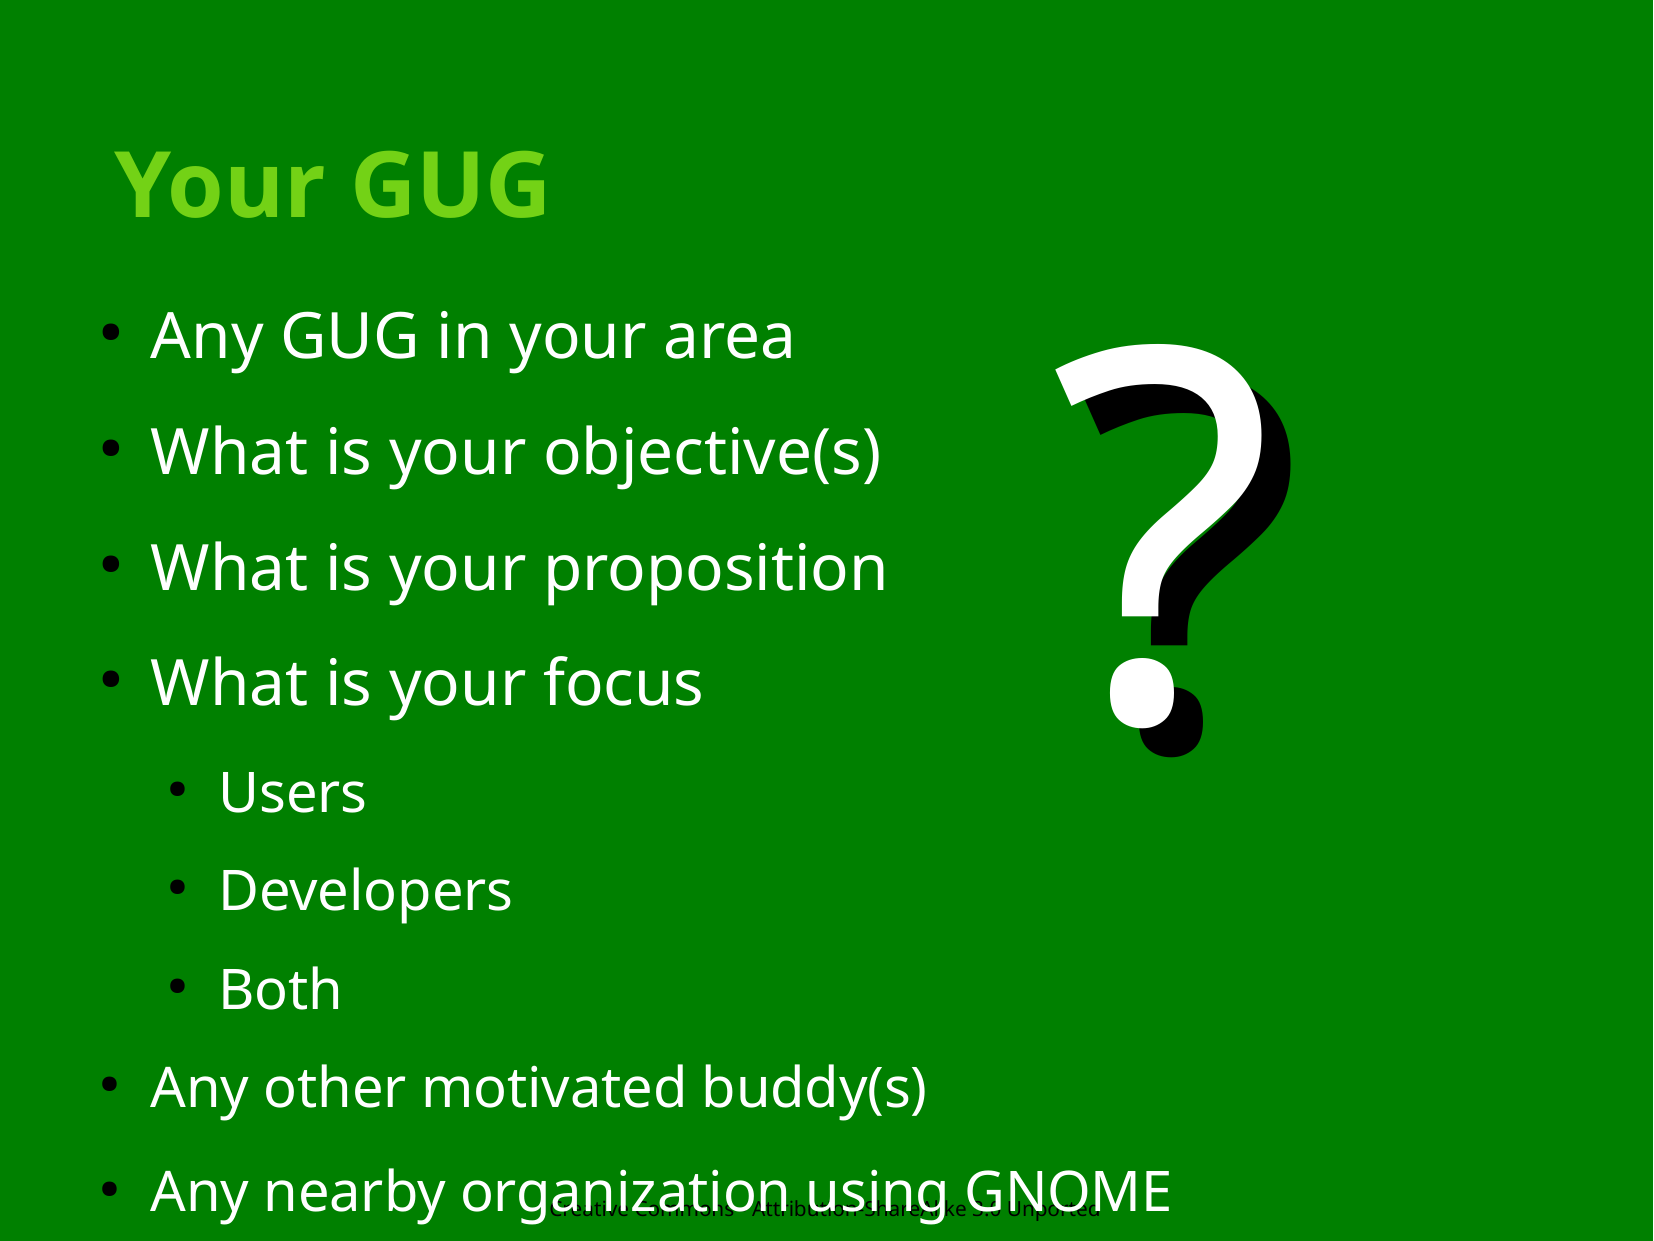

# Your GUG
?
Any GUG in your area
What is your objective(s)
What is your proposition
What is your focus
Users
Developers
Both
Any other motivated buddy(s)
Any nearby organization using GNOME